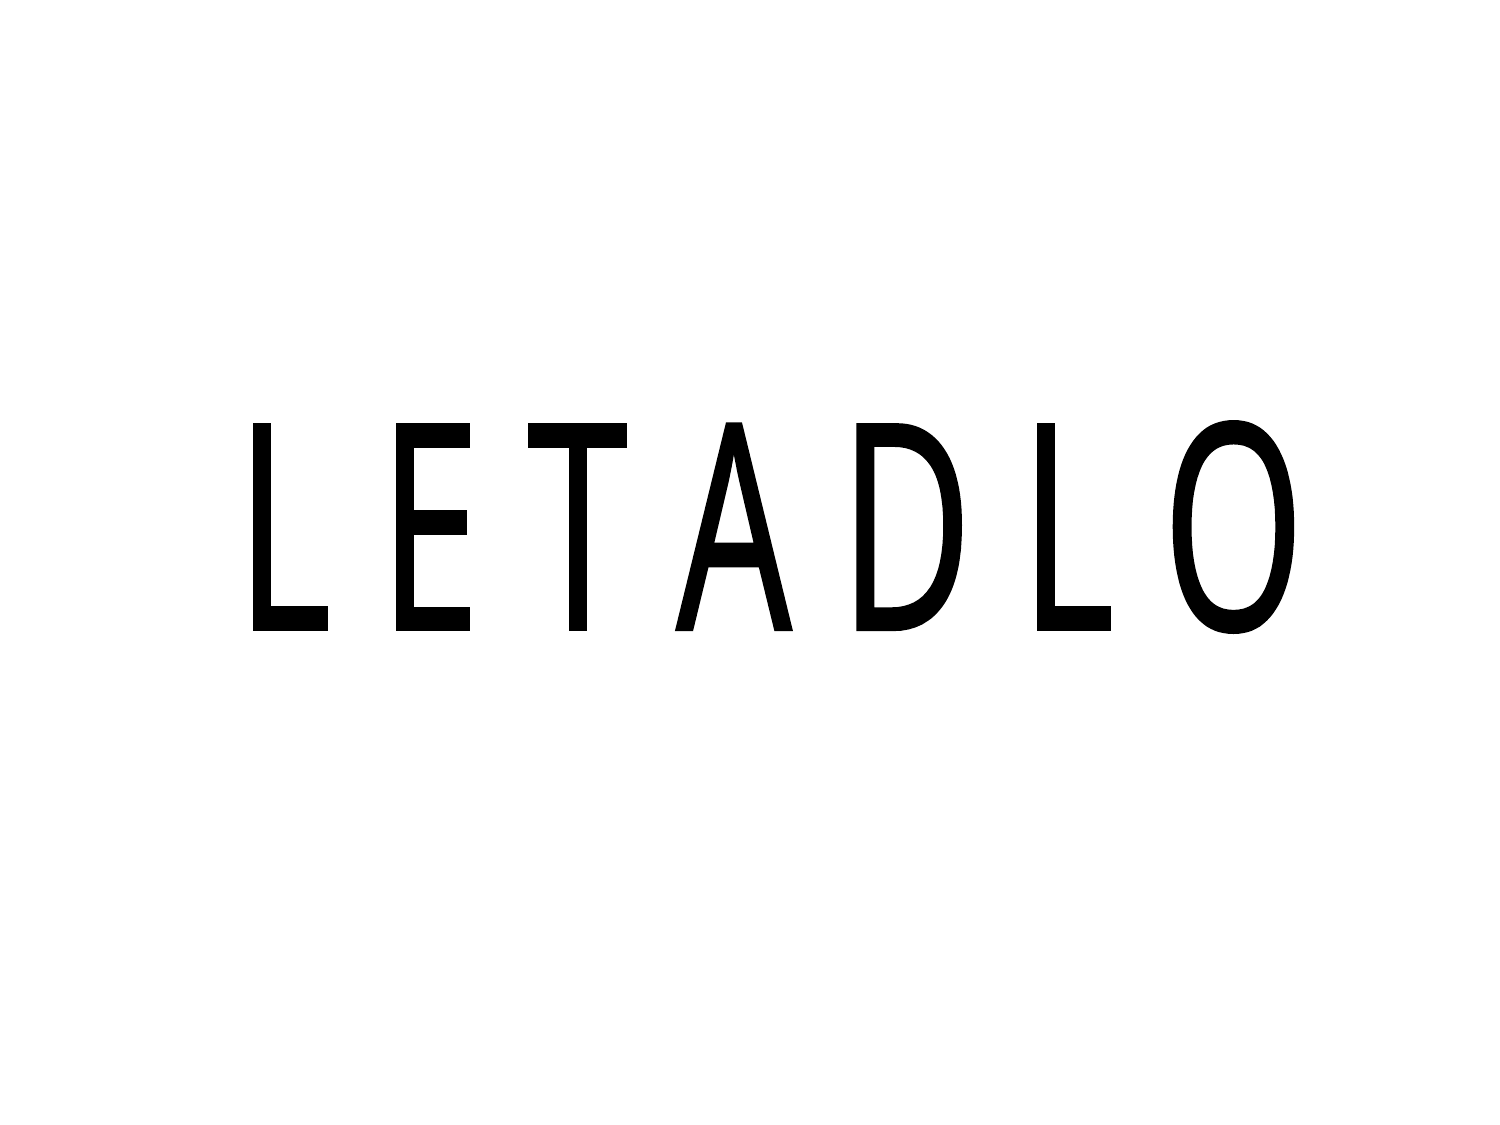

L E T A D L O